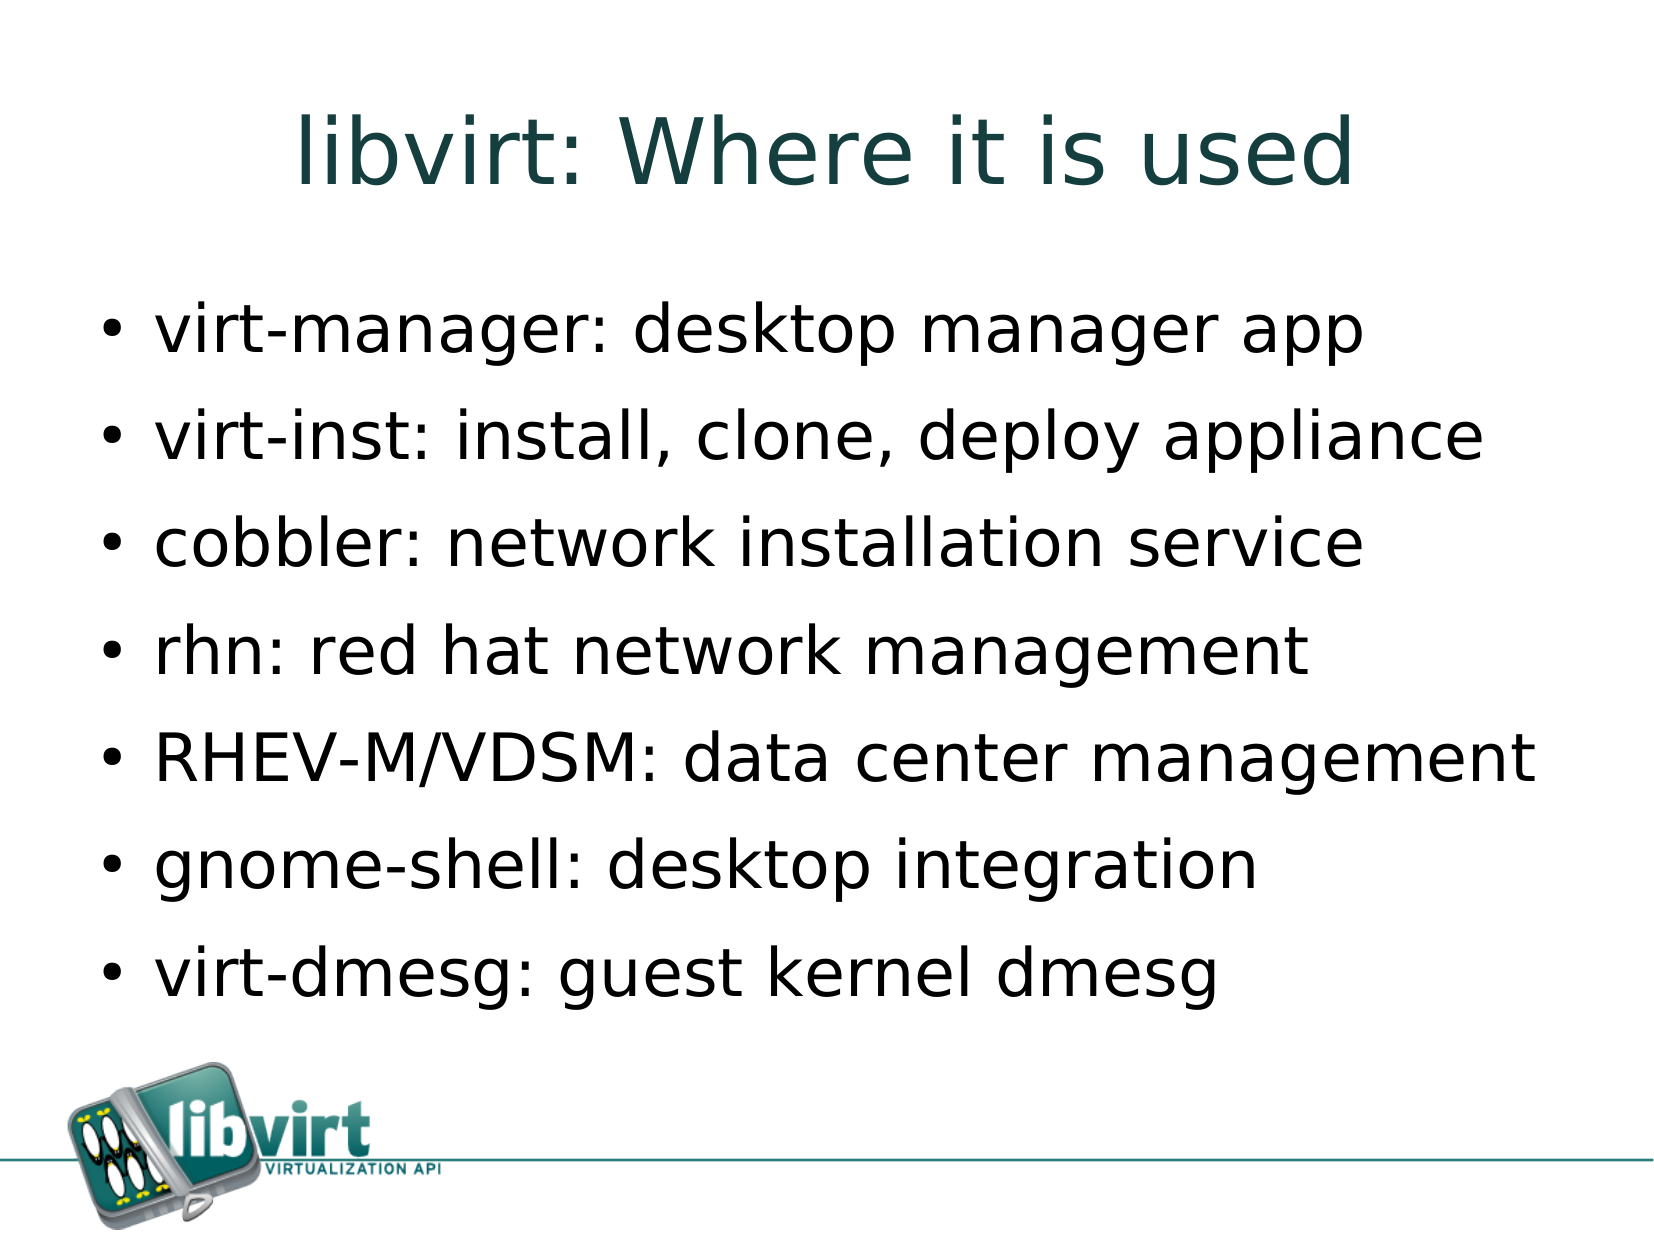

# libvirt: Where it is used
virt-manager: desktop manager app
virt-inst: install, clone, deploy appliance
cobbler: network installation service
rhn: red hat network management
RHEV-M/VDSM: data center management
gnome-shell: desktop integration
virt-dmesg: guest kernel dmesg